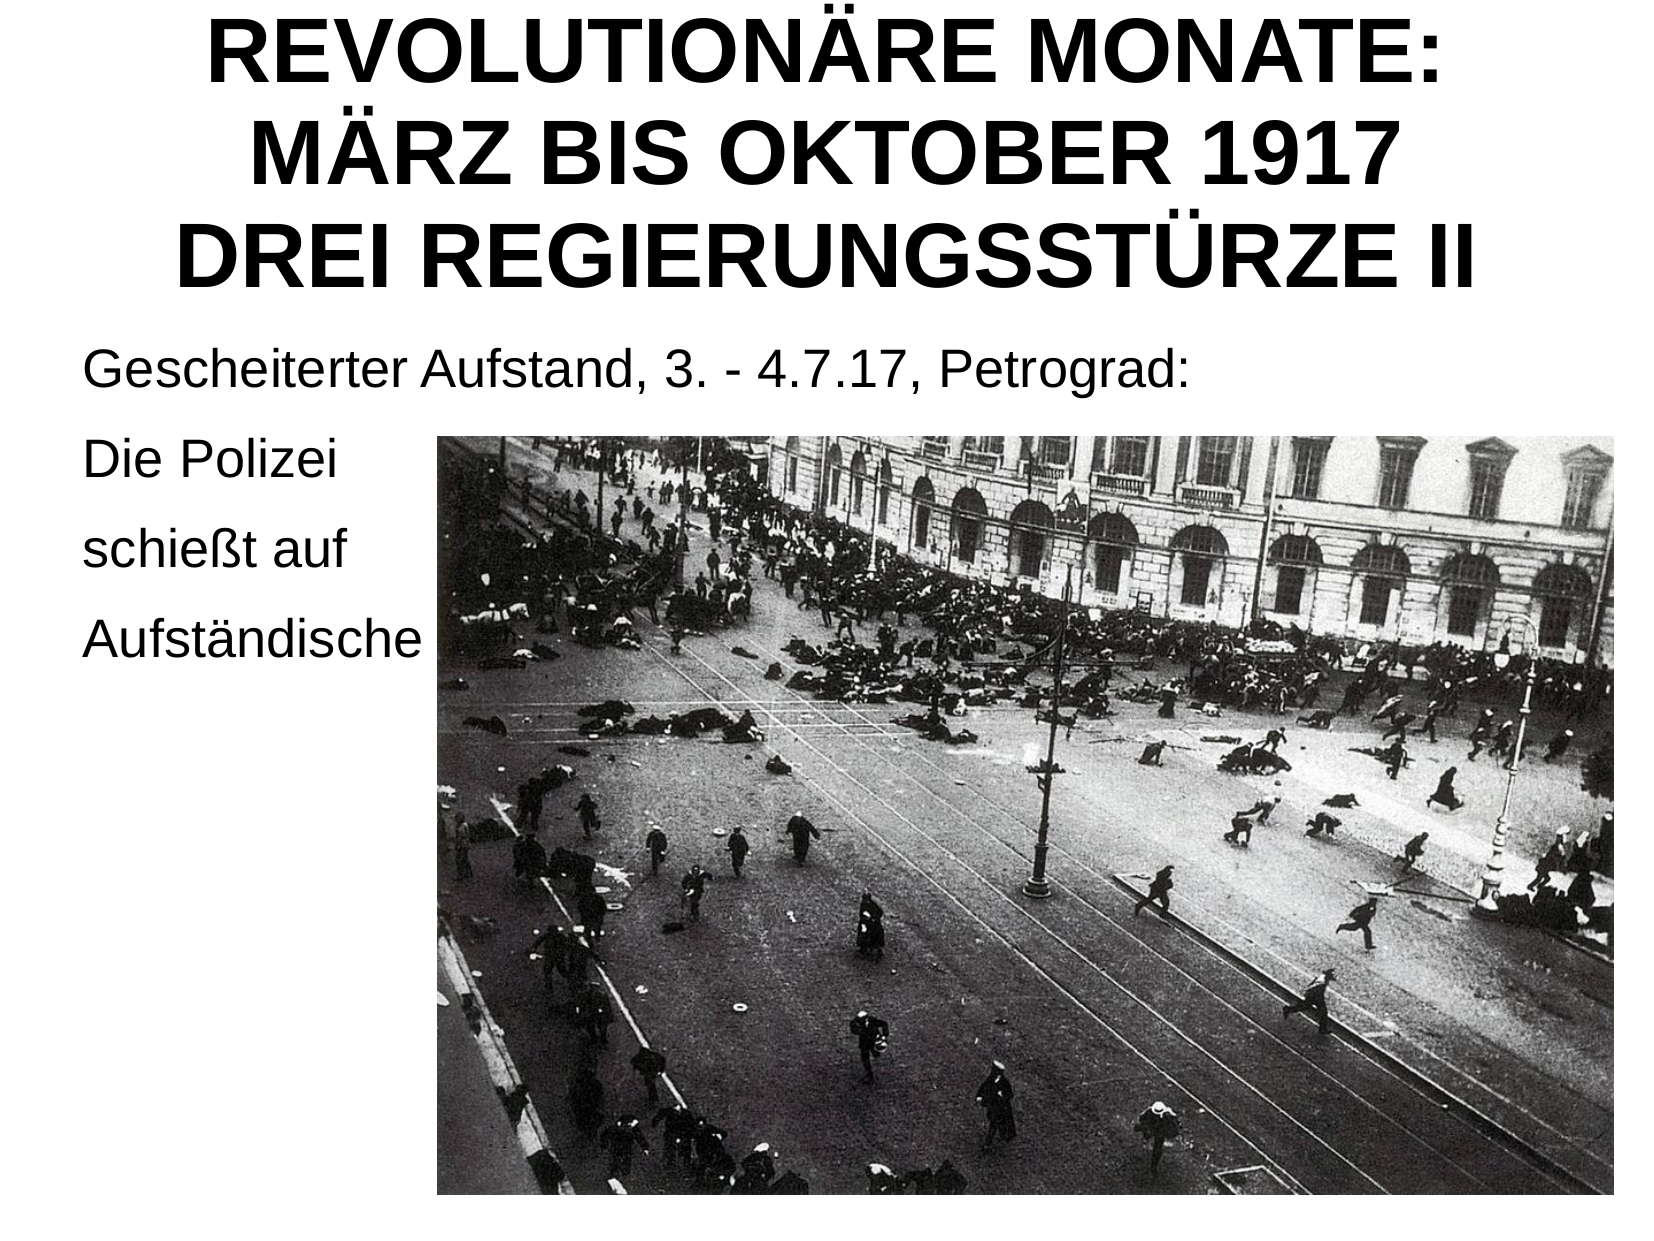

# REVOLUTIONÄRE MONATE: MÄRZ BIS OKTOBER 1917 DREI REGIERUNGSSTÜRZE II
Gescheiterter Aufstand, 3. - 4.7.17, Petrograd:
Die Polizei
schießt auf
Aufständische